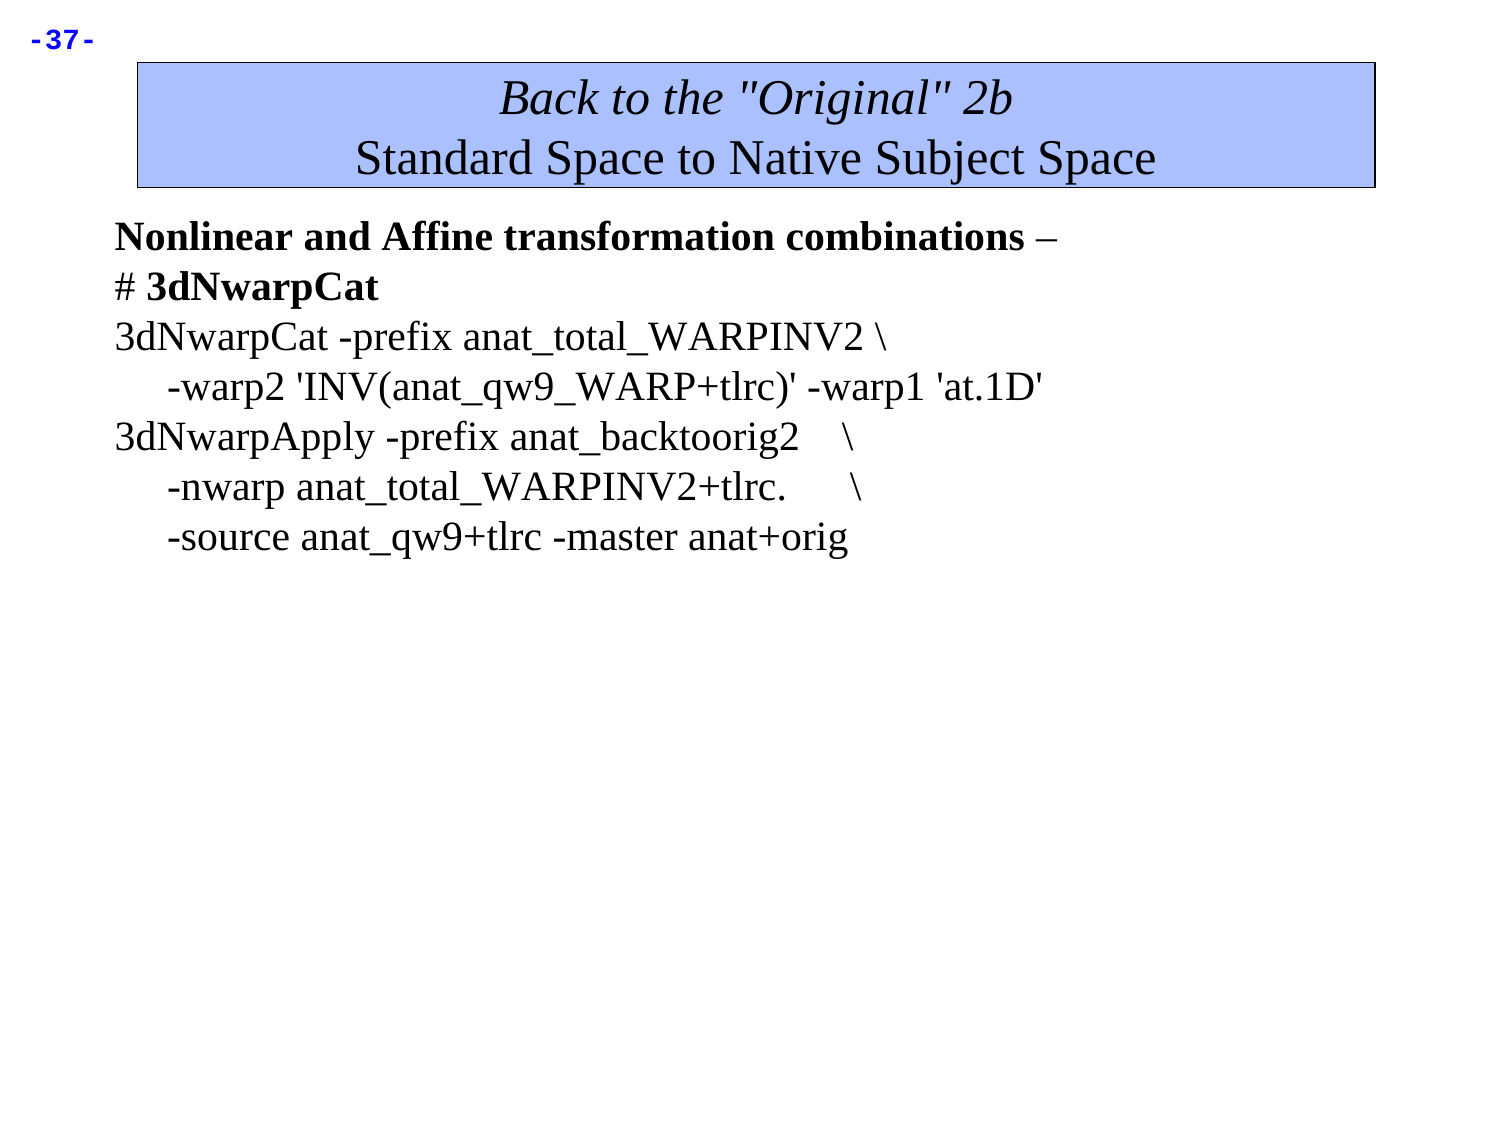

# Back to the "Original" 2b Standard Space to Native Subject Space
Nonlinear and Affine transformation combinations –
# 3dNwarpCat
3dNwarpCat -prefix anat_total_WARPINV2 \
 -warp2 'INV(anat_qw9_WARP+tlrc)' -warp1 'at.1D'
3dNwarpApply -prefix anat_backtoorig2 \
 -nwarp anat_total_WARPINV2+tlrc. \
 -source anat_qw9+tlrc -master anat+orig